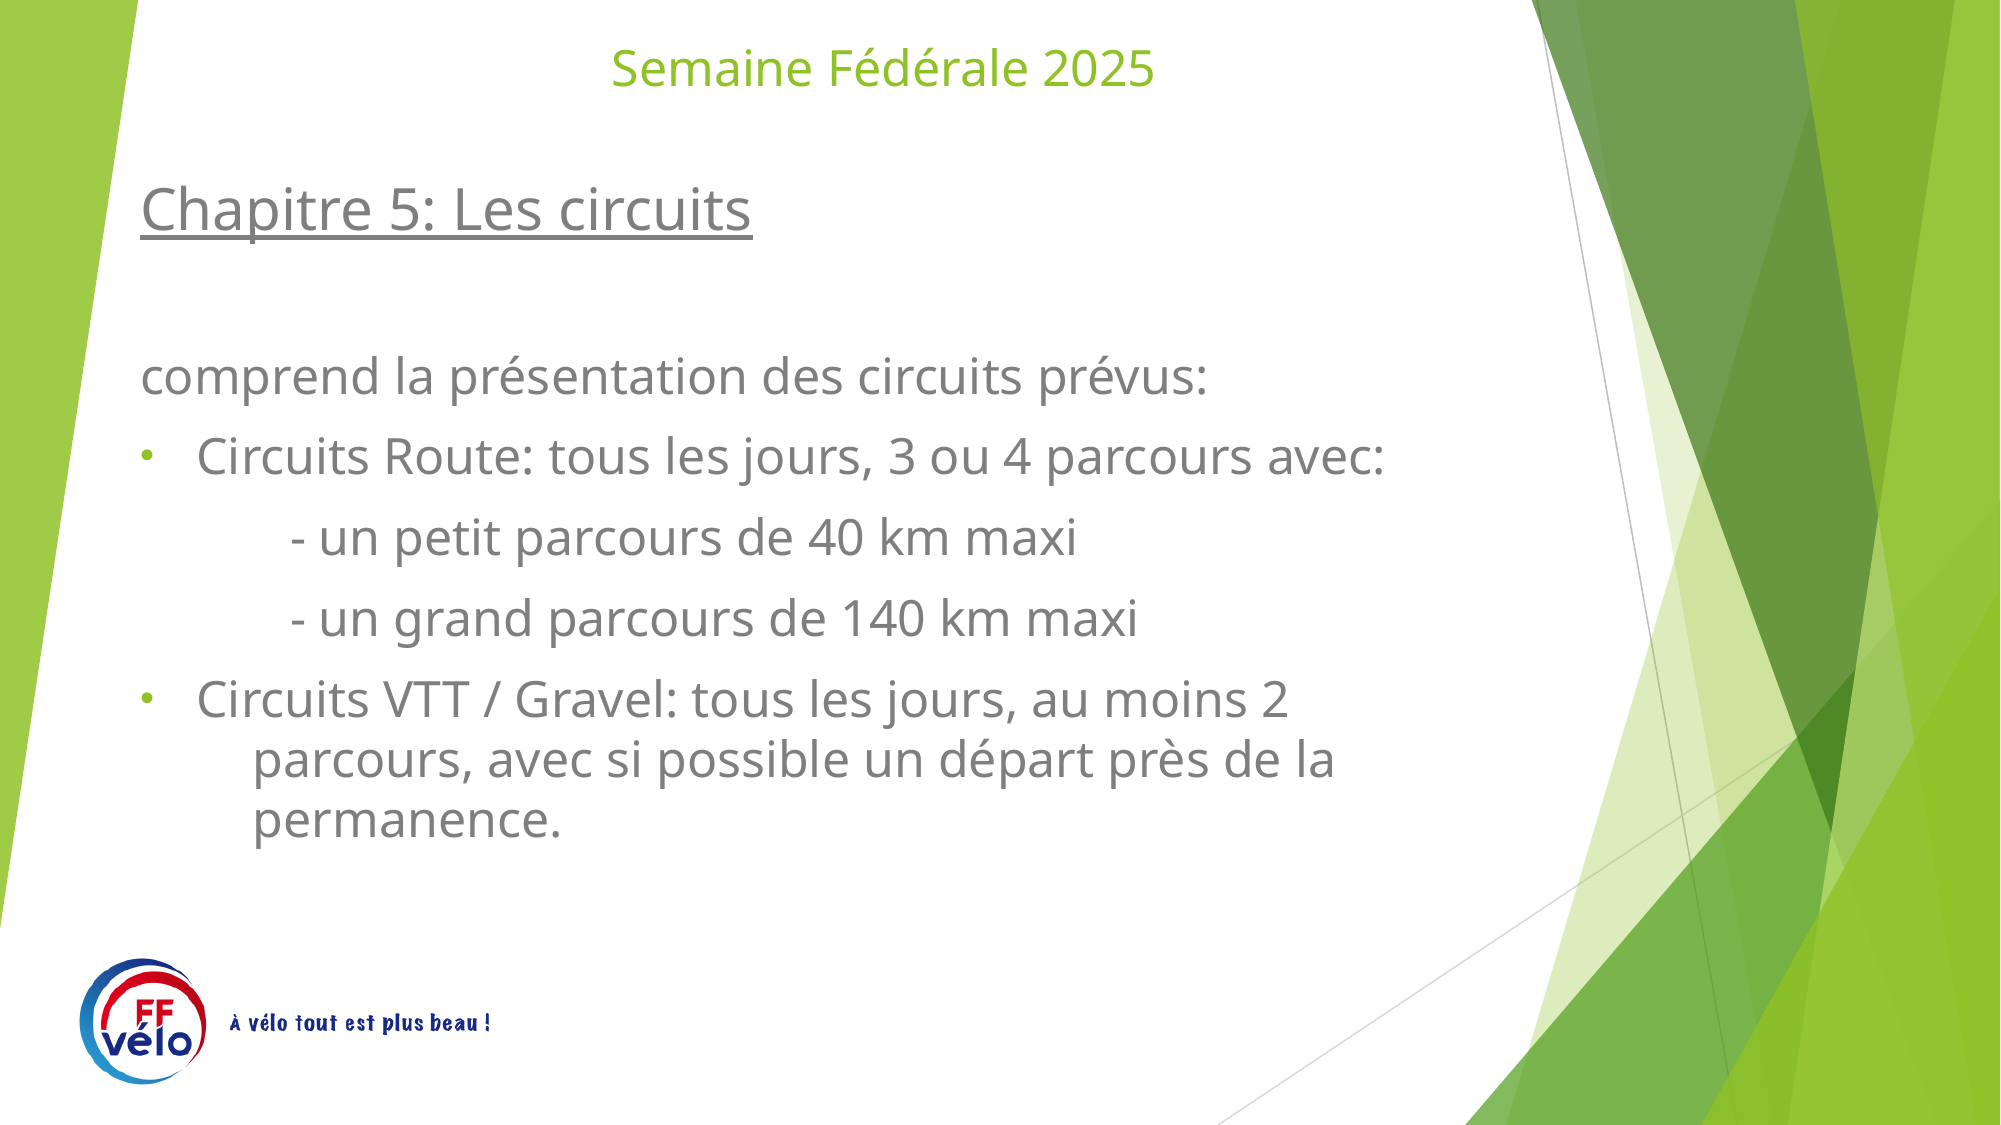

# Semaine Fédérale 2025
Chapitre 5: Les circuits
comprend la présentation des circuits prévus:
Circuits Route: tous les jours, 3 ou 4 parcours avec:
		- un petit parcours de 40 km maxi
		- un grand parcours de 140 km maxi
Circuits VTT / Gravel: tous les jours, au moins 2 parcours, avec si possible un départ près de la permanence.